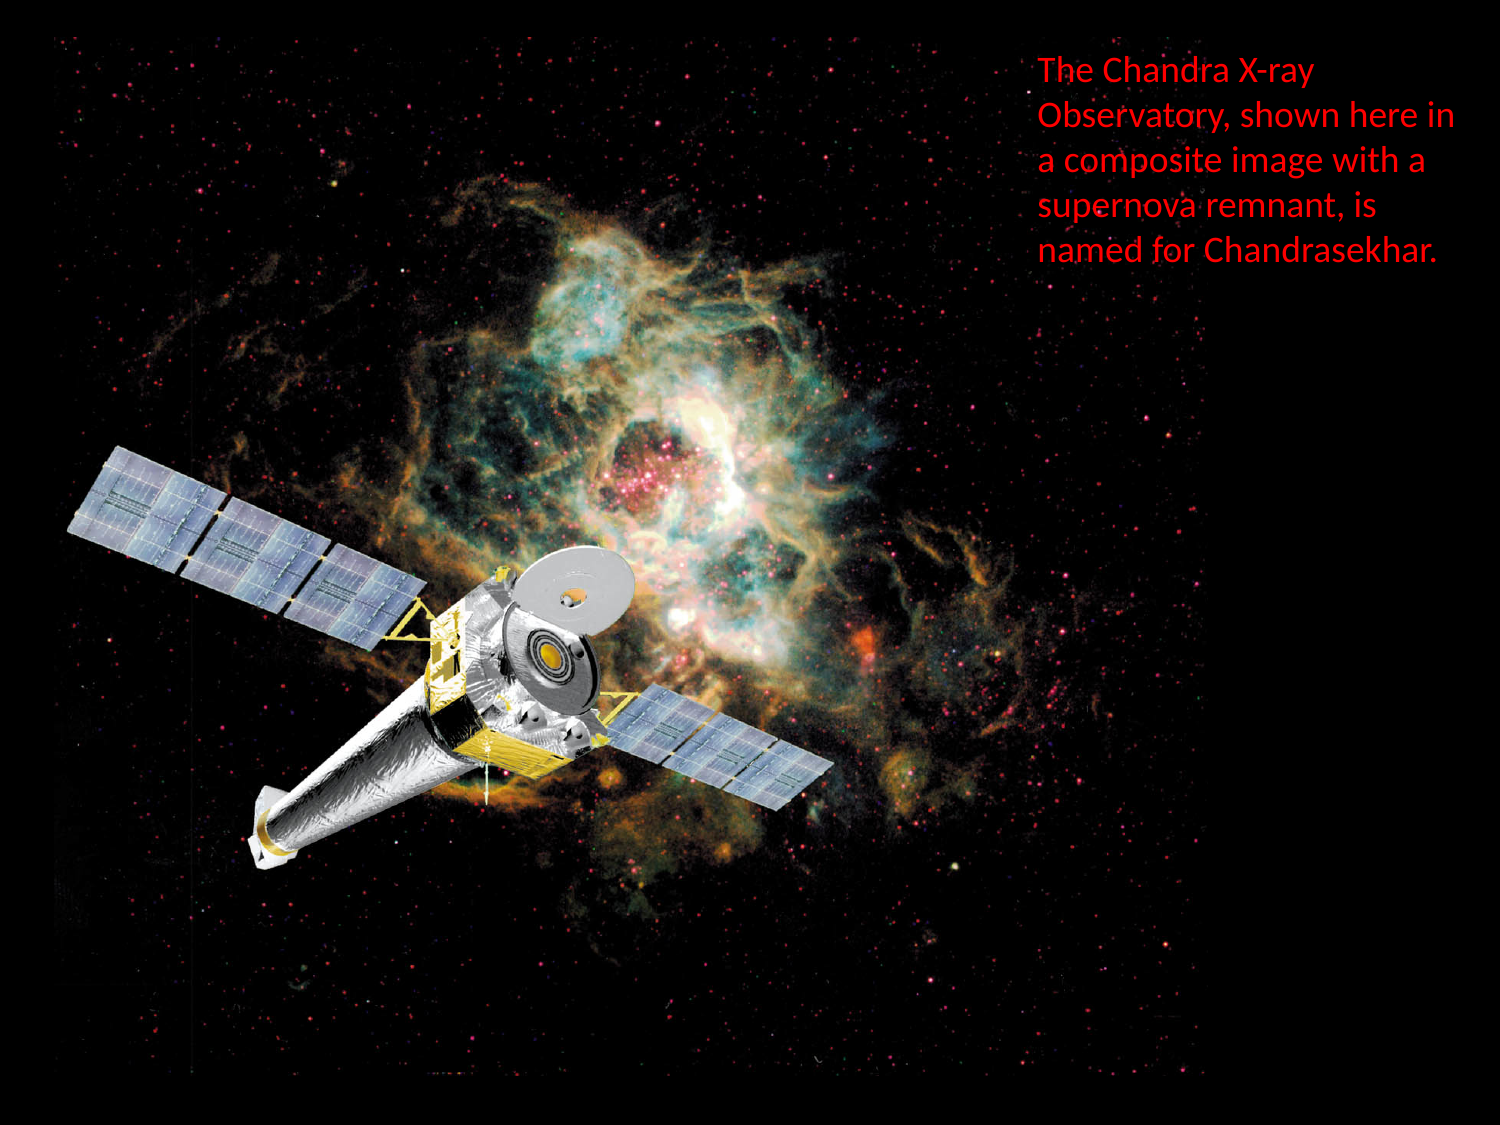

The Chandra X-ray Observatory, shown here in a composite image with a supernova remnant, is named for Chandrasekhar.